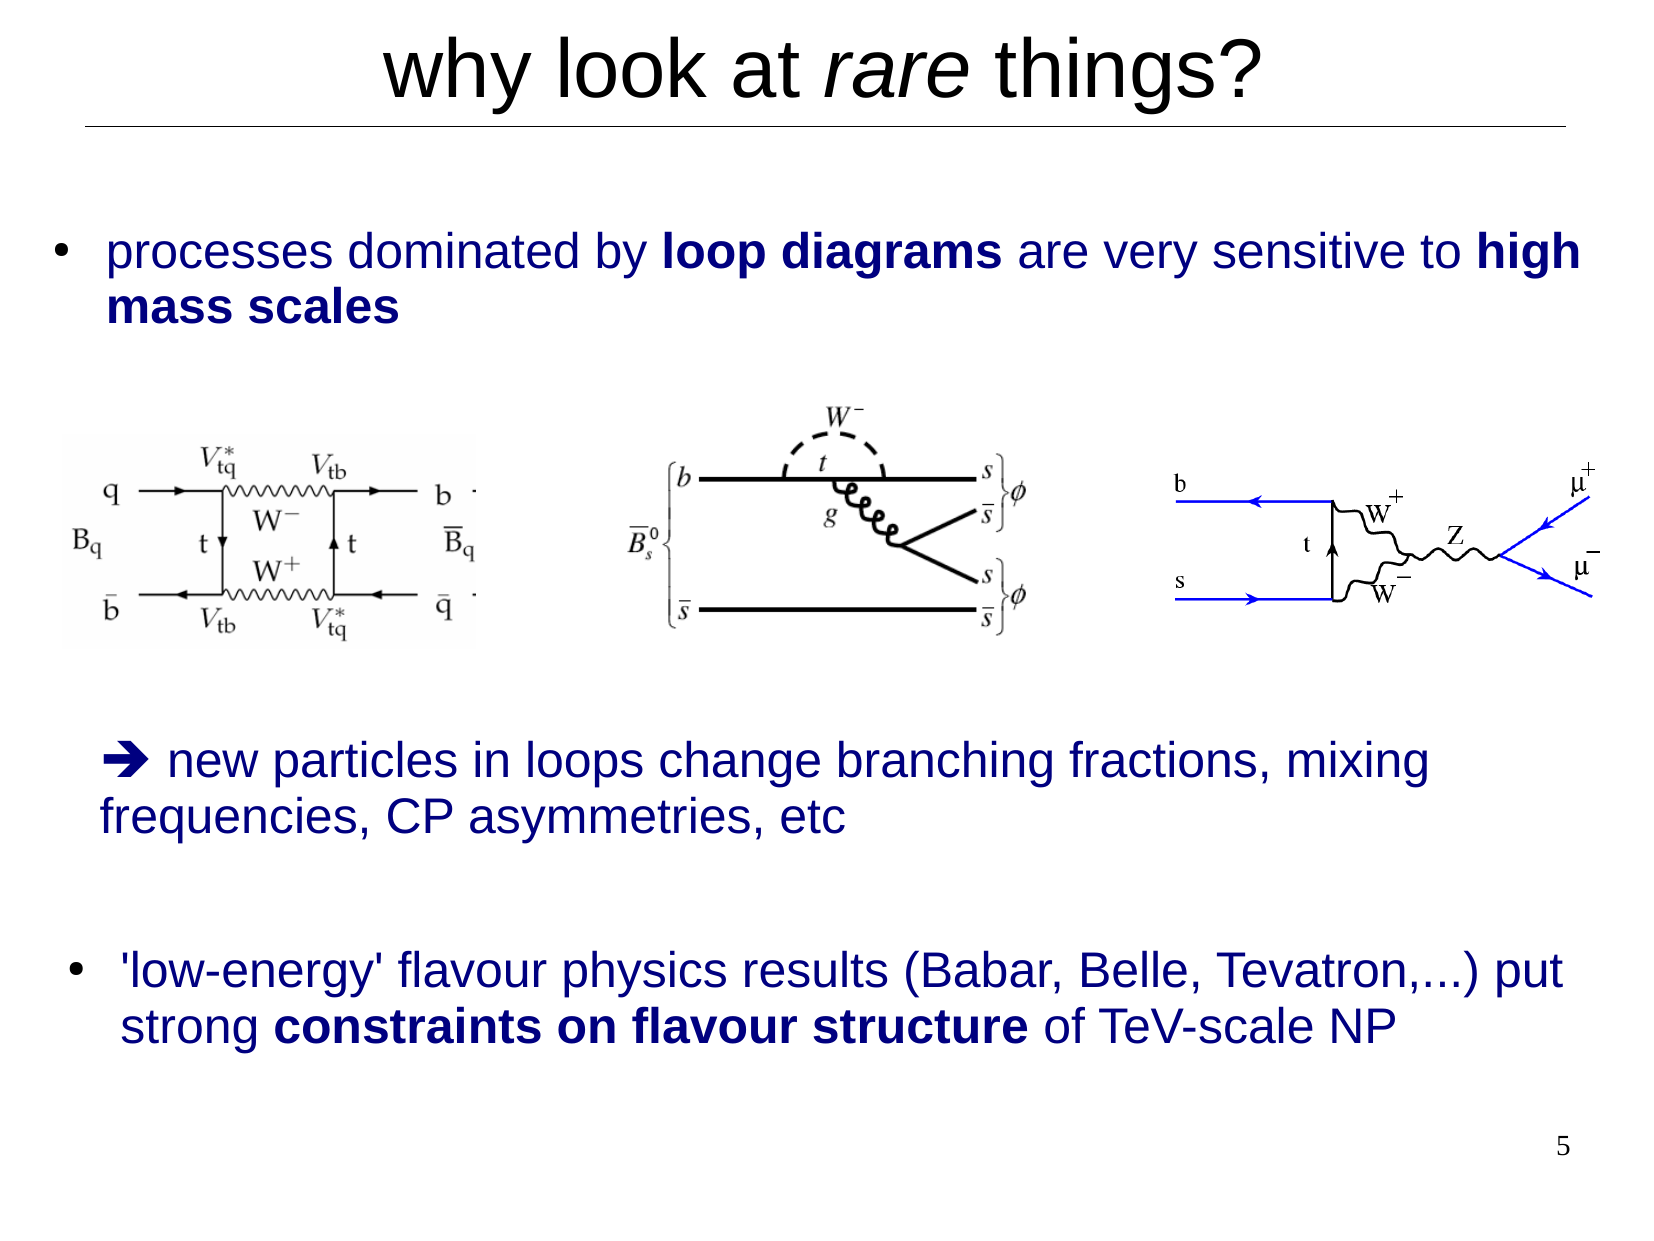

# why look at rare things?
processes dominated by loop diagrams are very sensitive to high mass scales
➔ new particles in loops change branching fractions, mixing frequencies, CP asymmetries, etc
'low-energy' flavour physics results (Babar, Belle, Tevatron,...) put strong constraints on flavour structure of TeV-scale NP
5